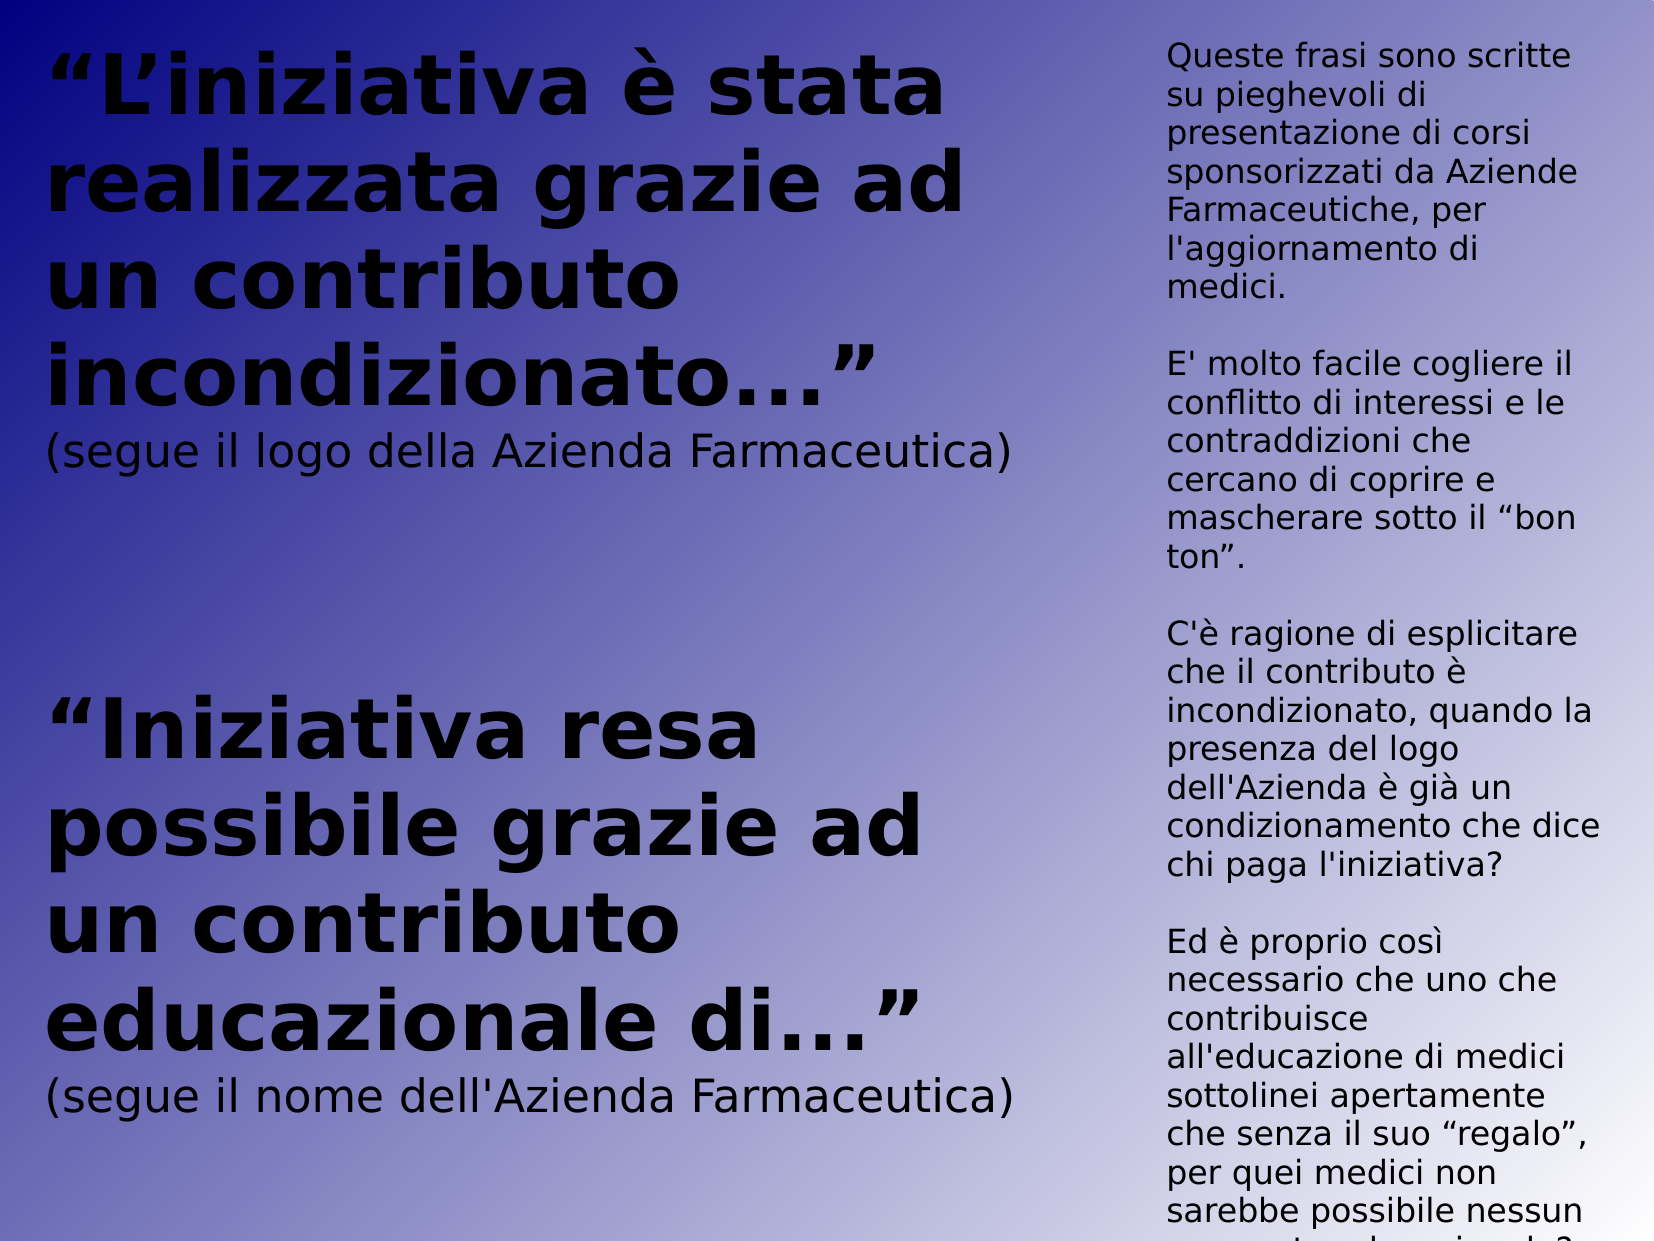

“L’iniziativa è stata realizzata grazie ad un contributo incondizionato...”
(segue il logo della Azienda Farmaceutica)
“Iniziativa resa possibile grazie ad un contributo educazionale di...”
(segue il nome dell'Azienda Farmaceutica)
Queste frasi sono scritte su pieghevoli di presentazione di corsi sponsorizzati da Aziende Farmaceutiche, per l'aggiornamento di medici.
E' molto facile cogliere il conflitto di interessi e le contraddizioni che cercano di coprire e mascherare sotto il “bon ton”.
C'è ragione di esplicitare che il contributo è incondizionato, quando la presenza del logo dell'Azienda è già un condizionamento che dice chi paga l'iniziativa?
Ed è proprio così necessario che uno che contribuisce all'educazione di medici sottolinei apertamente che senza il suo “regalo”, per quei medici non sarebbe possibile nessun momento educazionale?